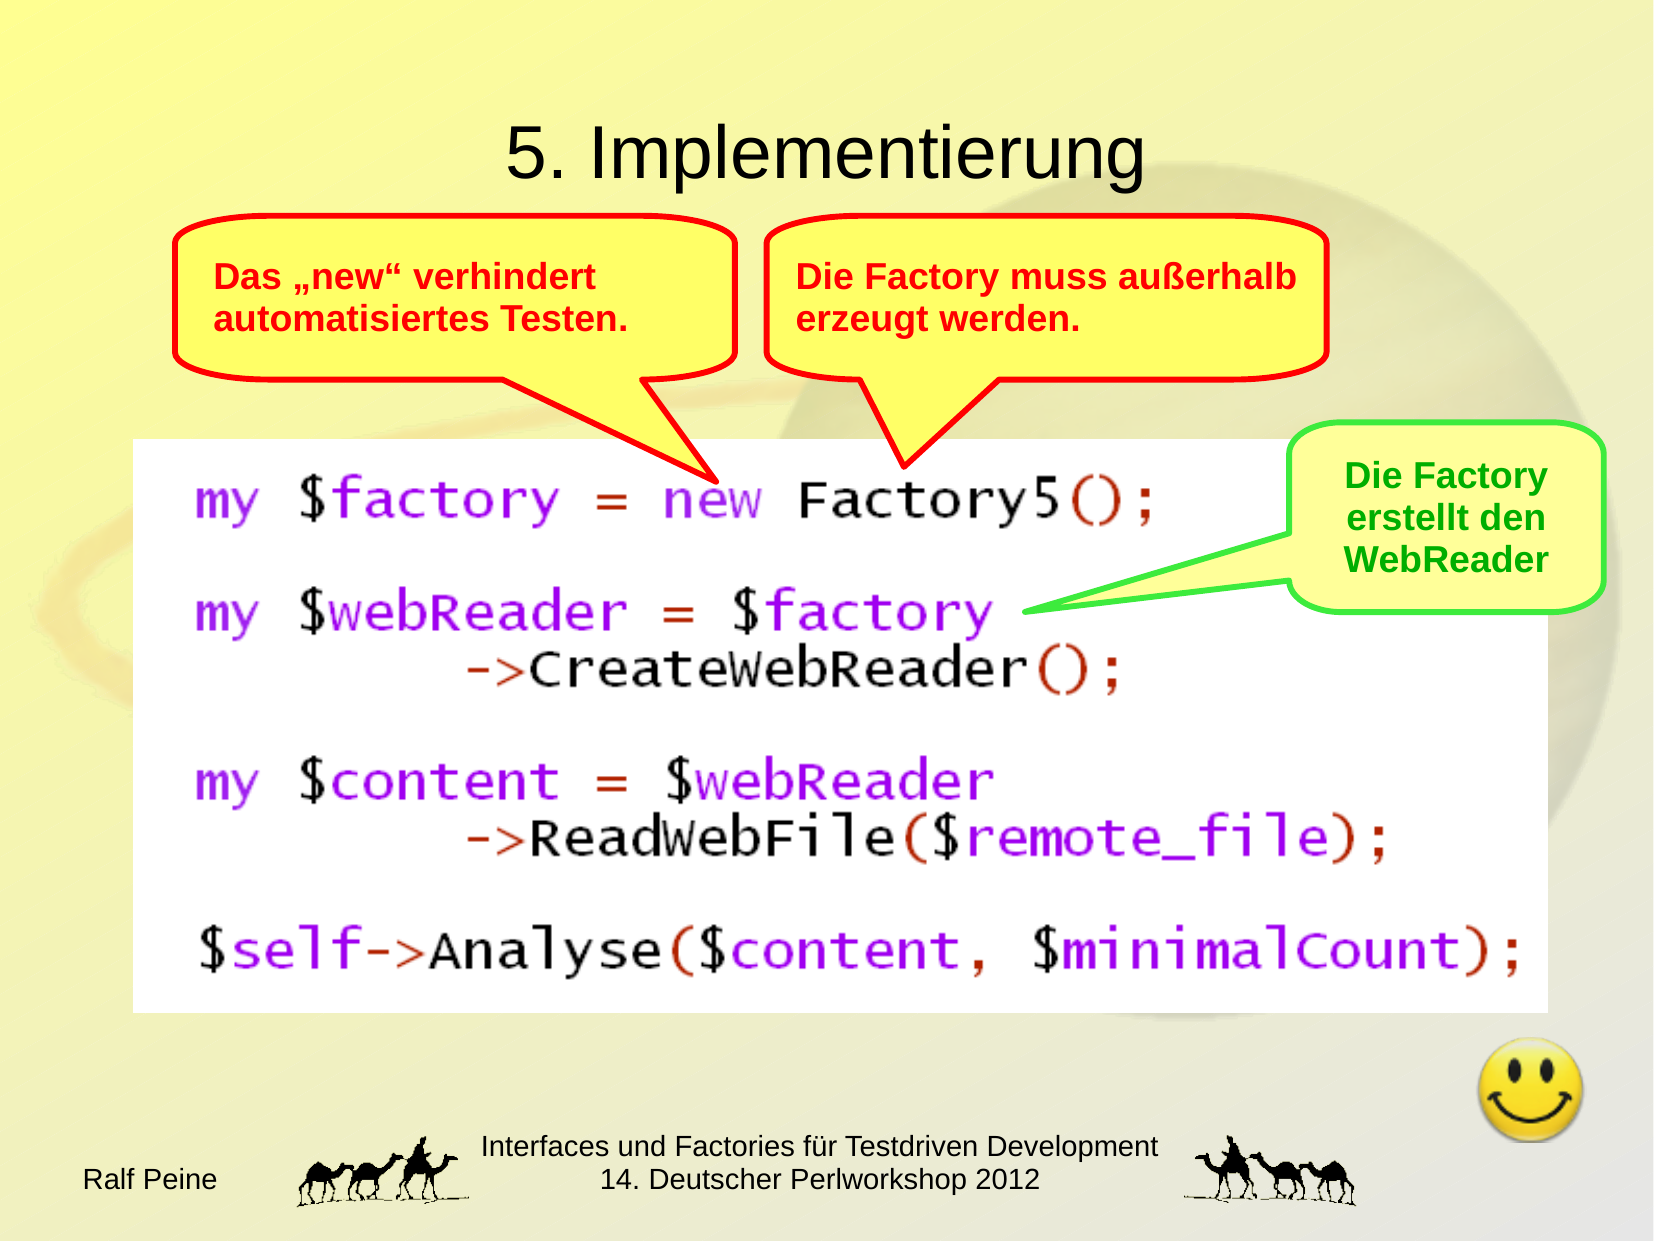

# 5. Implementierung
Das „new“ verhindert
automatisiertes Testen.
Die Factory muss außerhalb
erzeugt werden.
Die Factory
erstellt den
WebReader